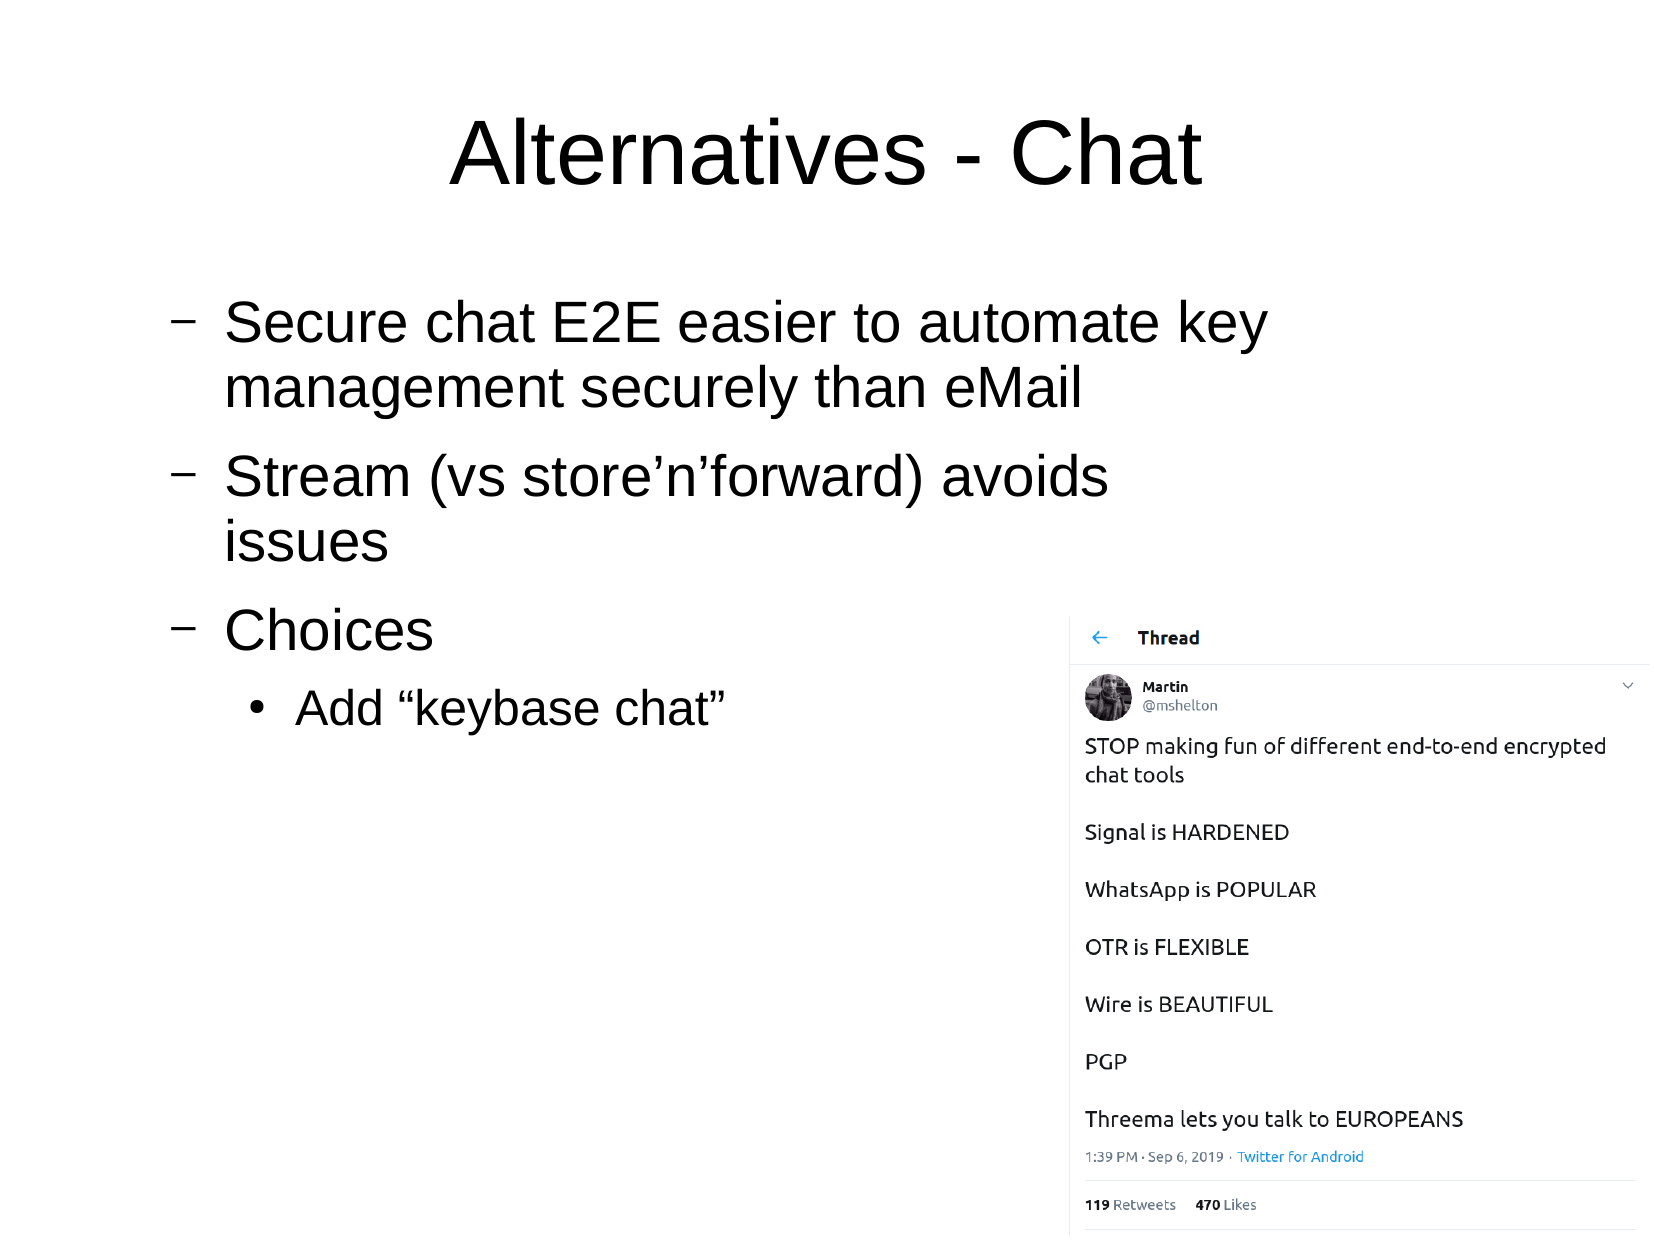

# Alternatives - Chat
Secure chat E2E easier to automate key management securely than eMail
Stream (vs store’n’forward) avoids
issues
Choices
Add “keybase chat”